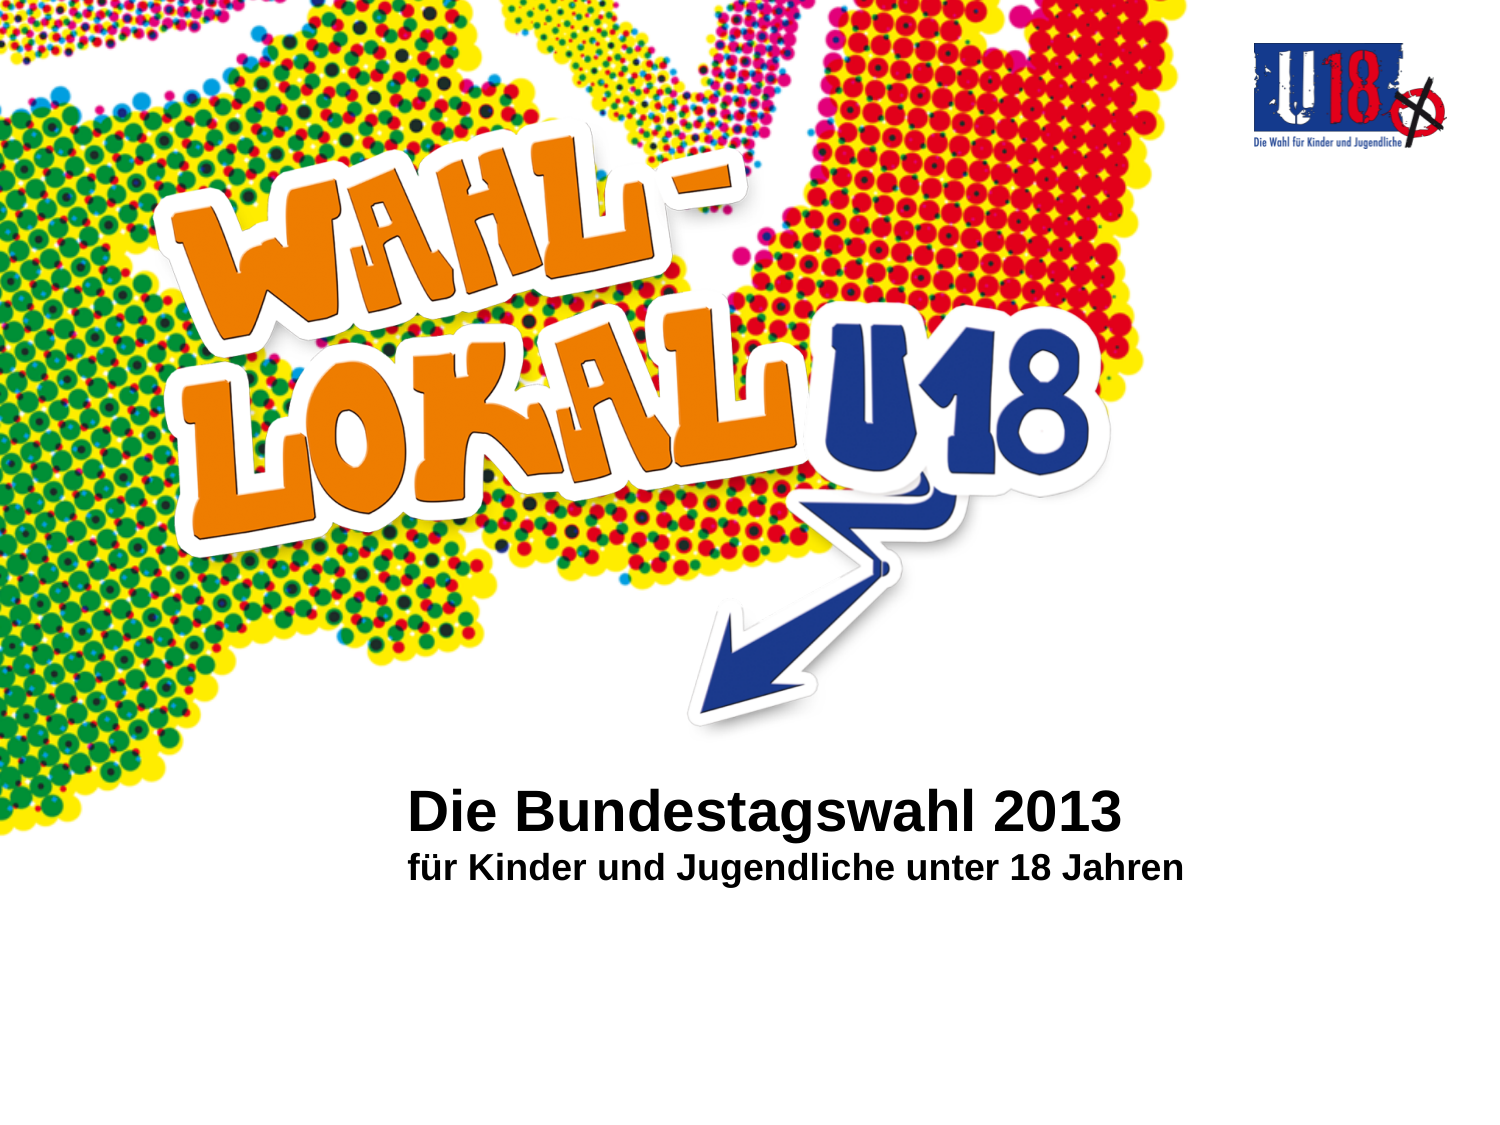

# Die Bundestagswahl 2013 für Kinder und Jugendliche unter 18 Jahren